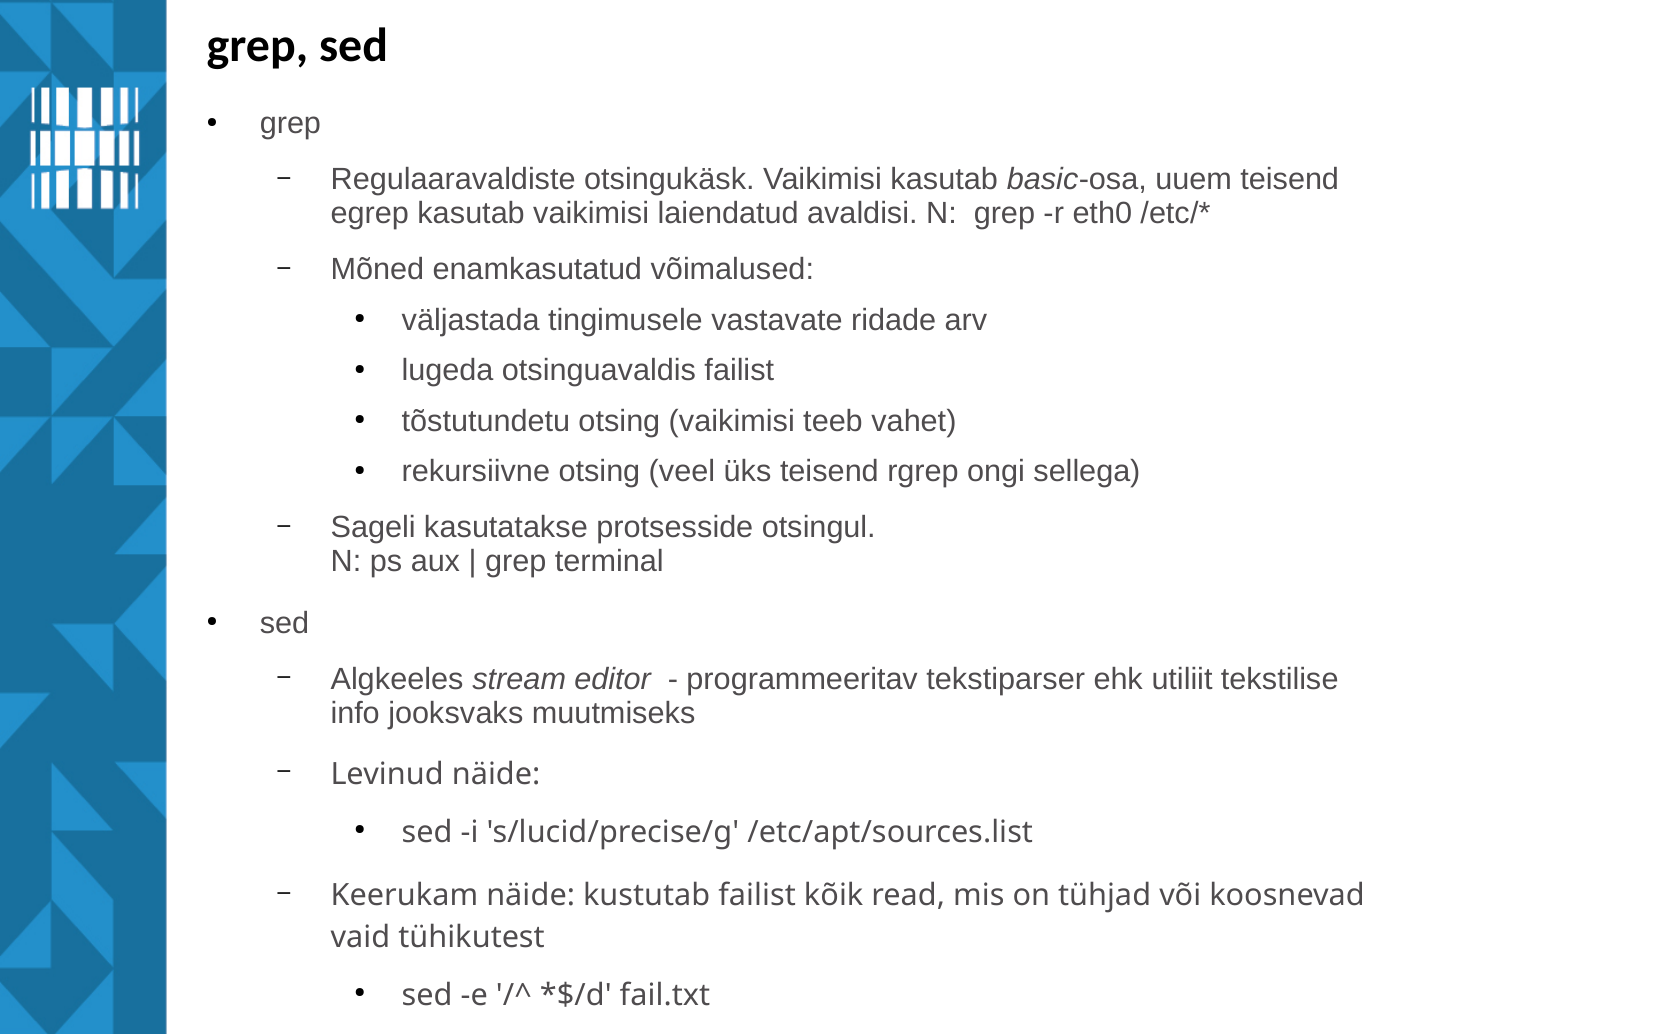

grep, sed
# grep
Regulaaravaldiste otsingukäsk. Vaikimisi kasutab basic-osa, uuem teisend egrep kasutab vaikimisi laiendatud avaldisi. N: grep -r eth0 /etc/*
Mõned enamkasutatud võimalused:
väljastada tingimusele vastavate ridade arv
lugeda otsinguavaldis failist
tõstutundetu otsing (vaikimisi teeb vahet)
rekursiivne otsing (veel üks teisend rgrep ongi sellega)
Sageli kasutatakse protsesside otsingul.
N: ps aux | grep terminal
sed
Algkeeles stream editor - programmeeritav tekstiparser ehk utiliit tekstilise info jooksvaks muutmiseks
Levinud näide:
sed -i 's/lucid/precise/g' /etc/apt/sources.list
Keerukam näide: kustutab failist kõik read, mis on tühjad või koosnevad vaid tühikutest
sed -e '/^ *$/d' fail.txt